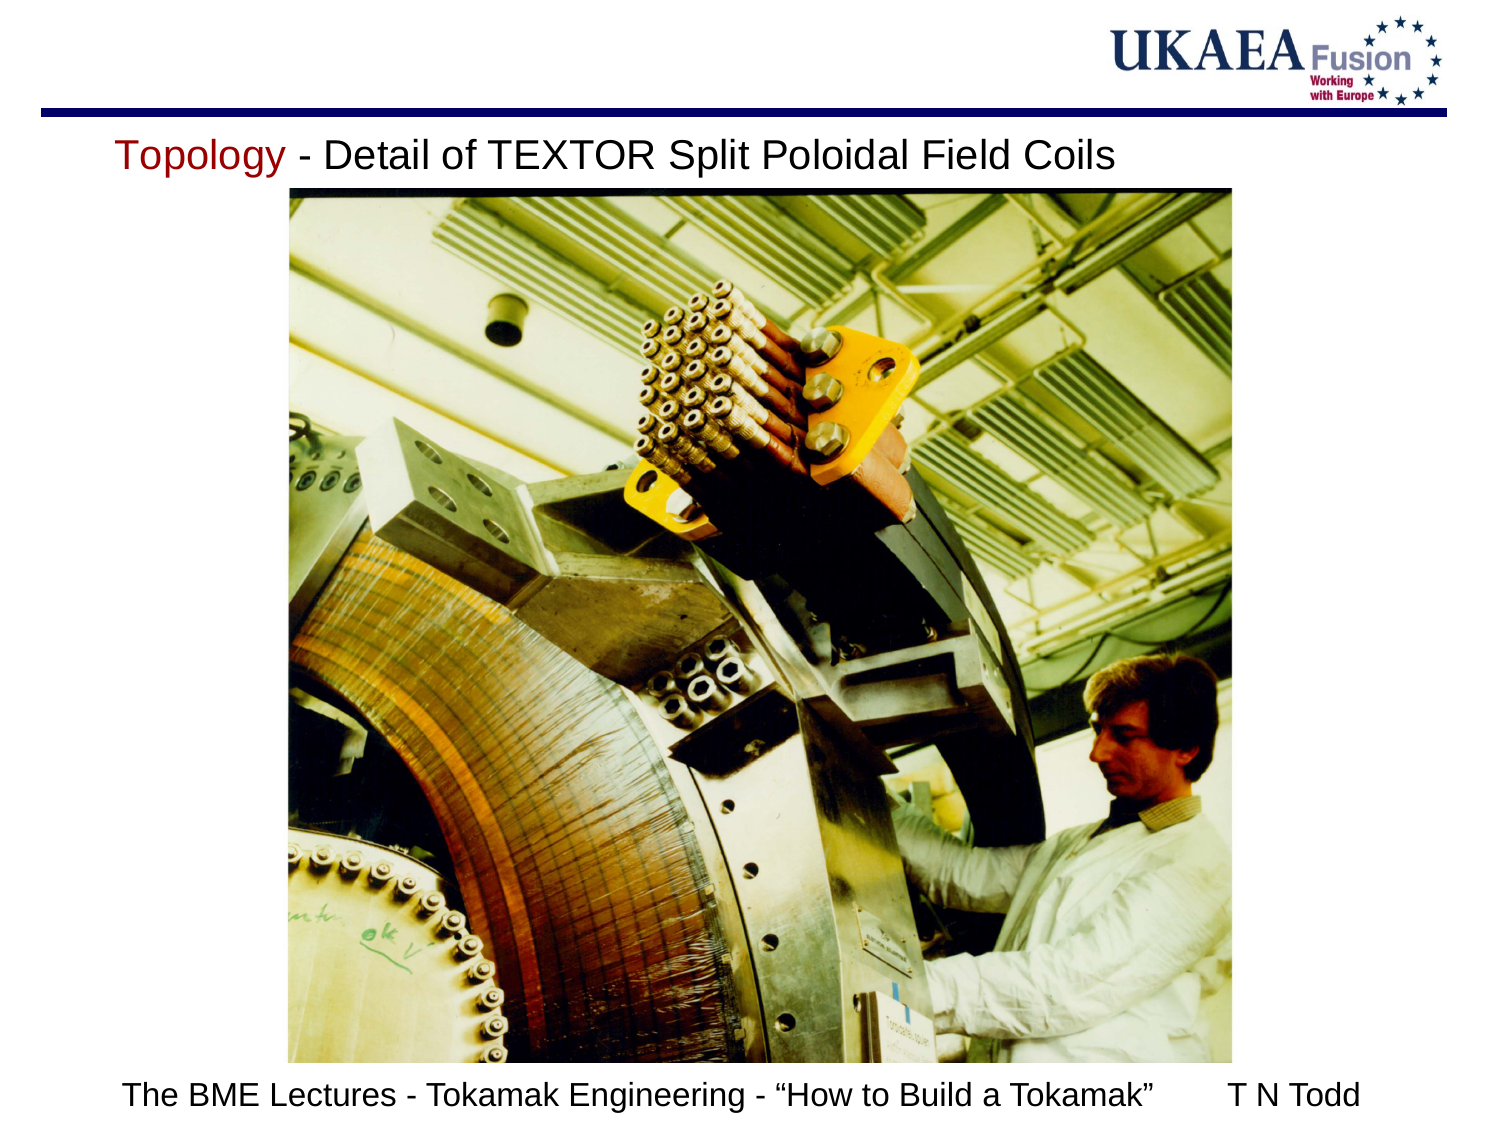

Topology - Detail of TEXTOR Split Poloidal Field Coils